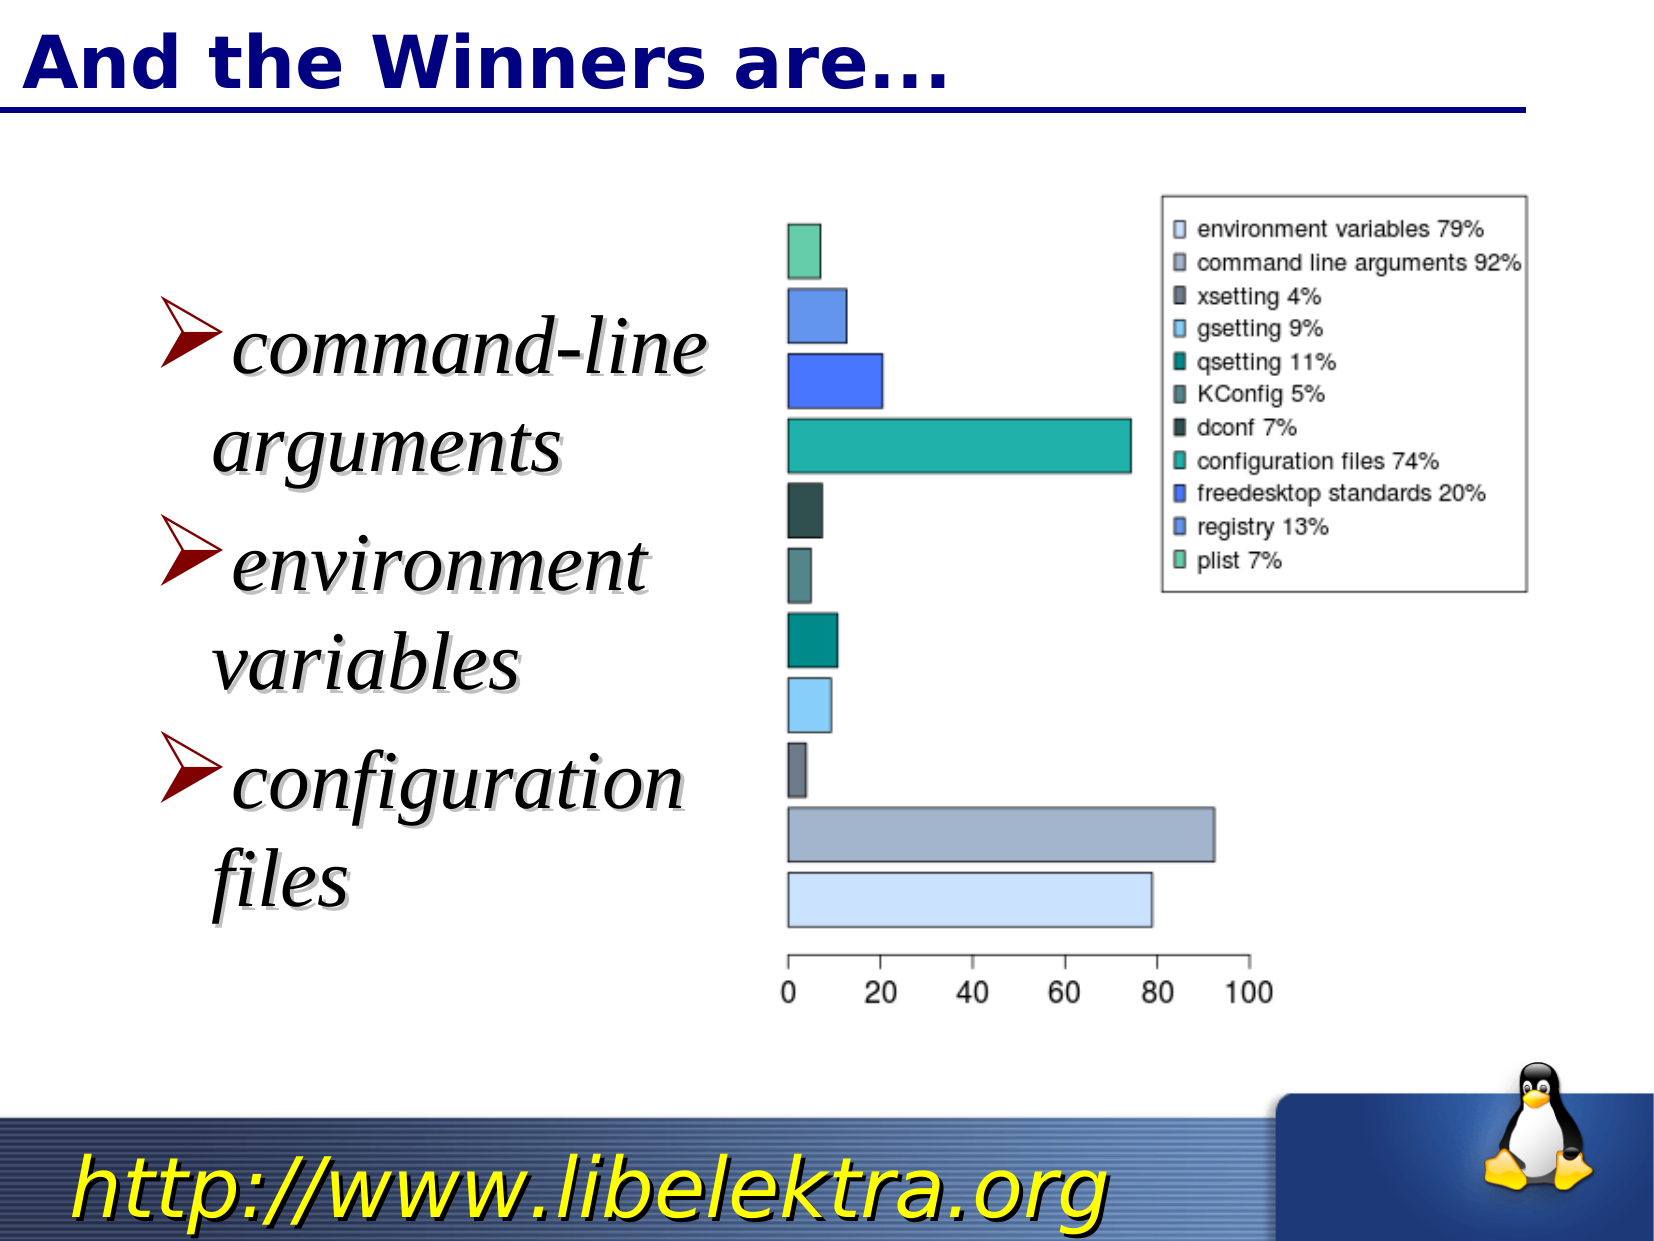

And the Winners are...
# command-line arguments
environment
variables
configuration
files